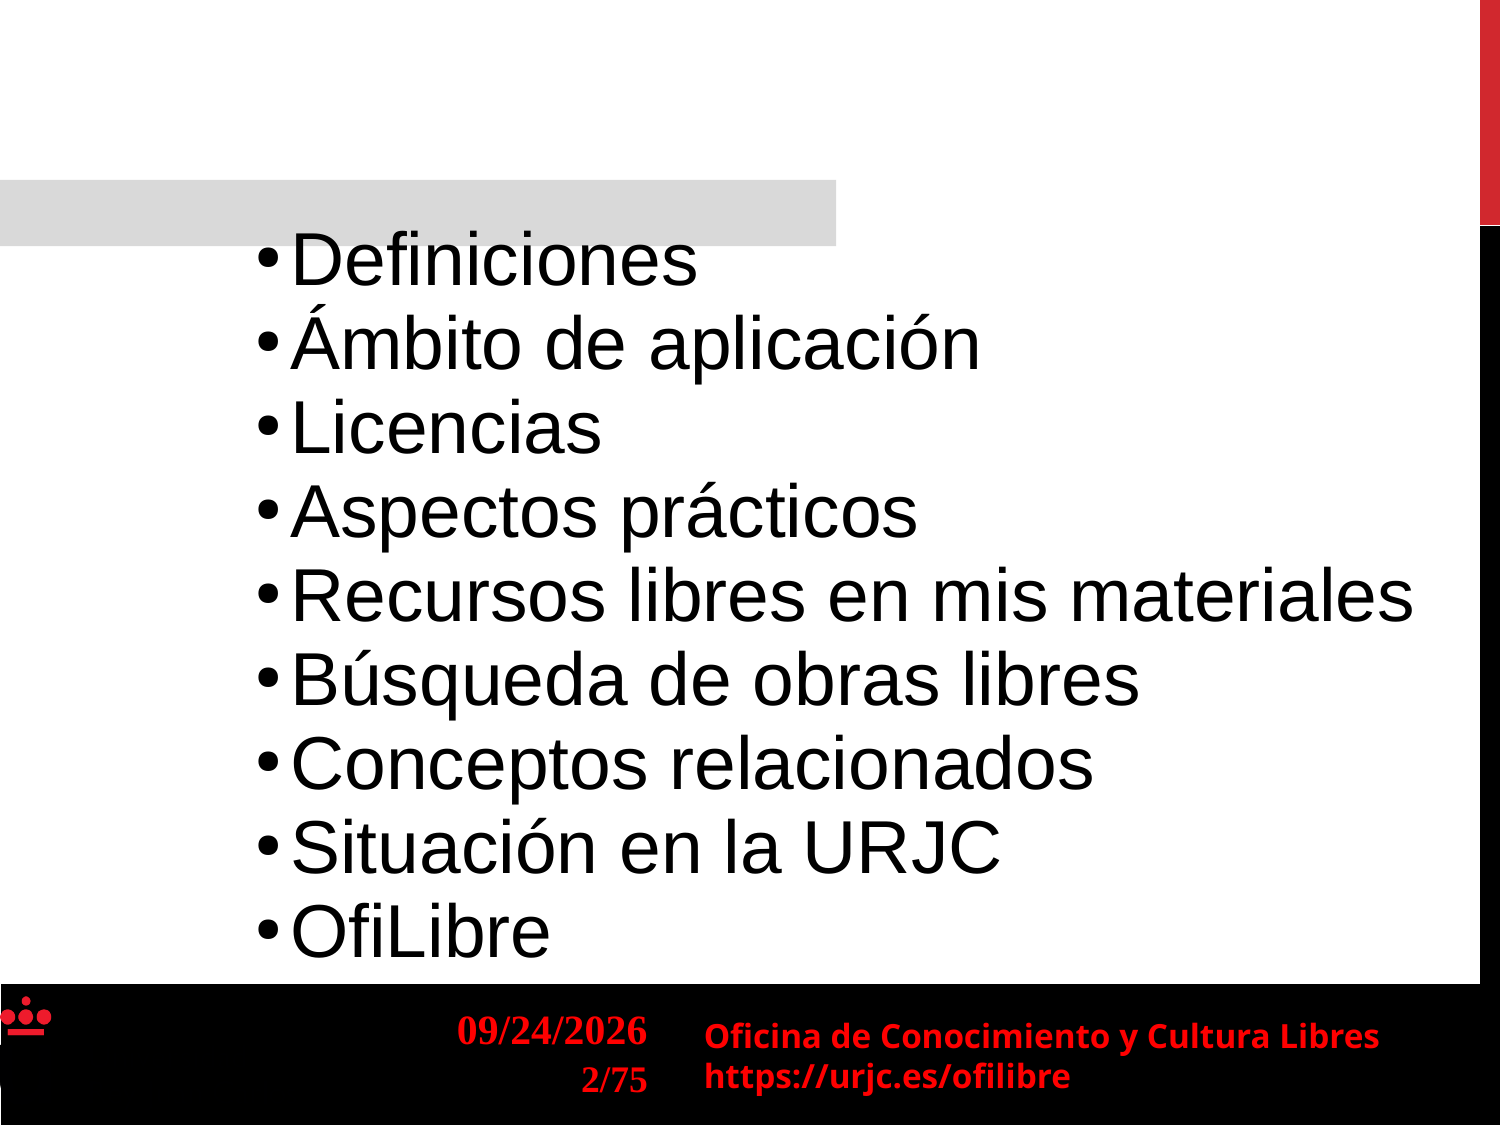

#
Definiciones
Ámbito de aplicación
Licencias
Aspectos prácticos
Recursos libres en mis materiales
Búsqueda de obras libres
Conceptos relacionados
Situación en la URJC
OfiLibre